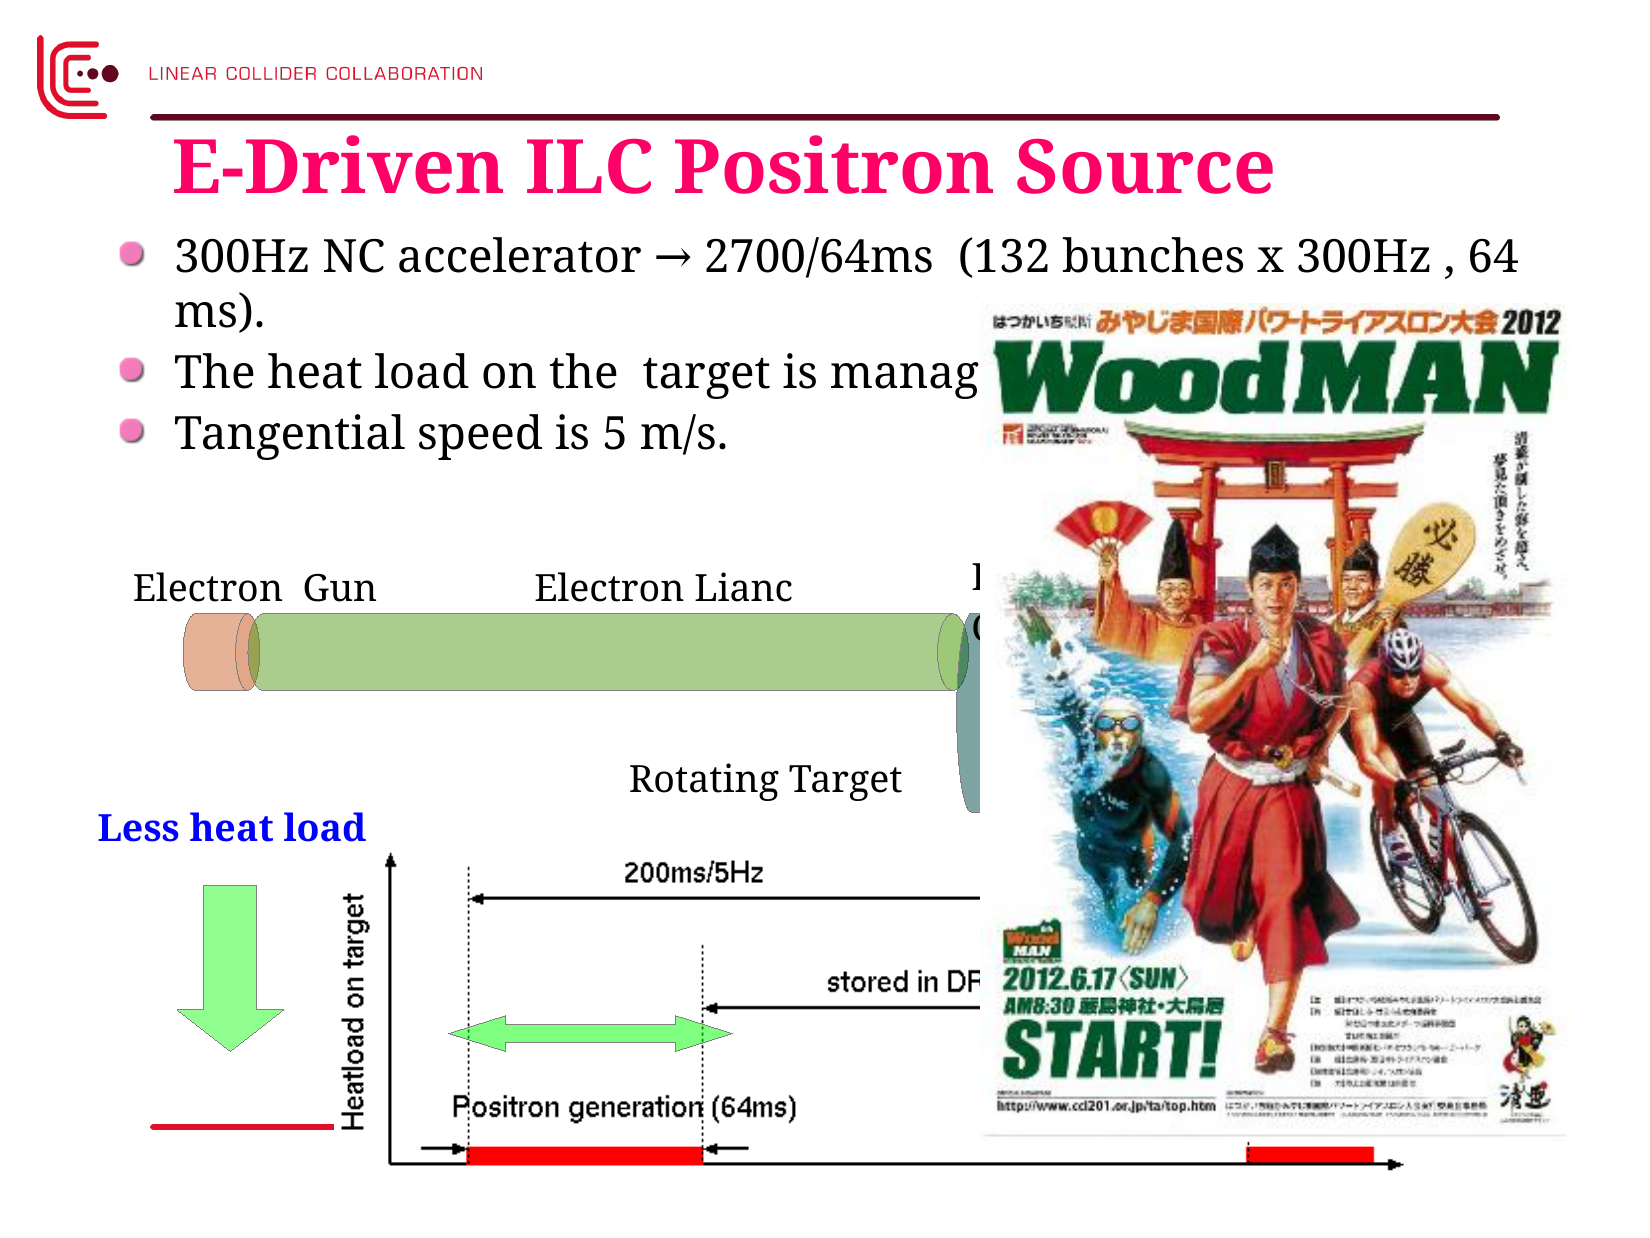

# E-Driven ILC Positron Source
300Hz NC accelerator → 2700/64ms (132 bunches x 300Hz , 64 ms).
The heat load on the target is manageable.
Tangential speed is 5 m/s.
Positron Capture
Electron Gun
Electron Lianc
Positron Booster
Rotating Target
Less heat load